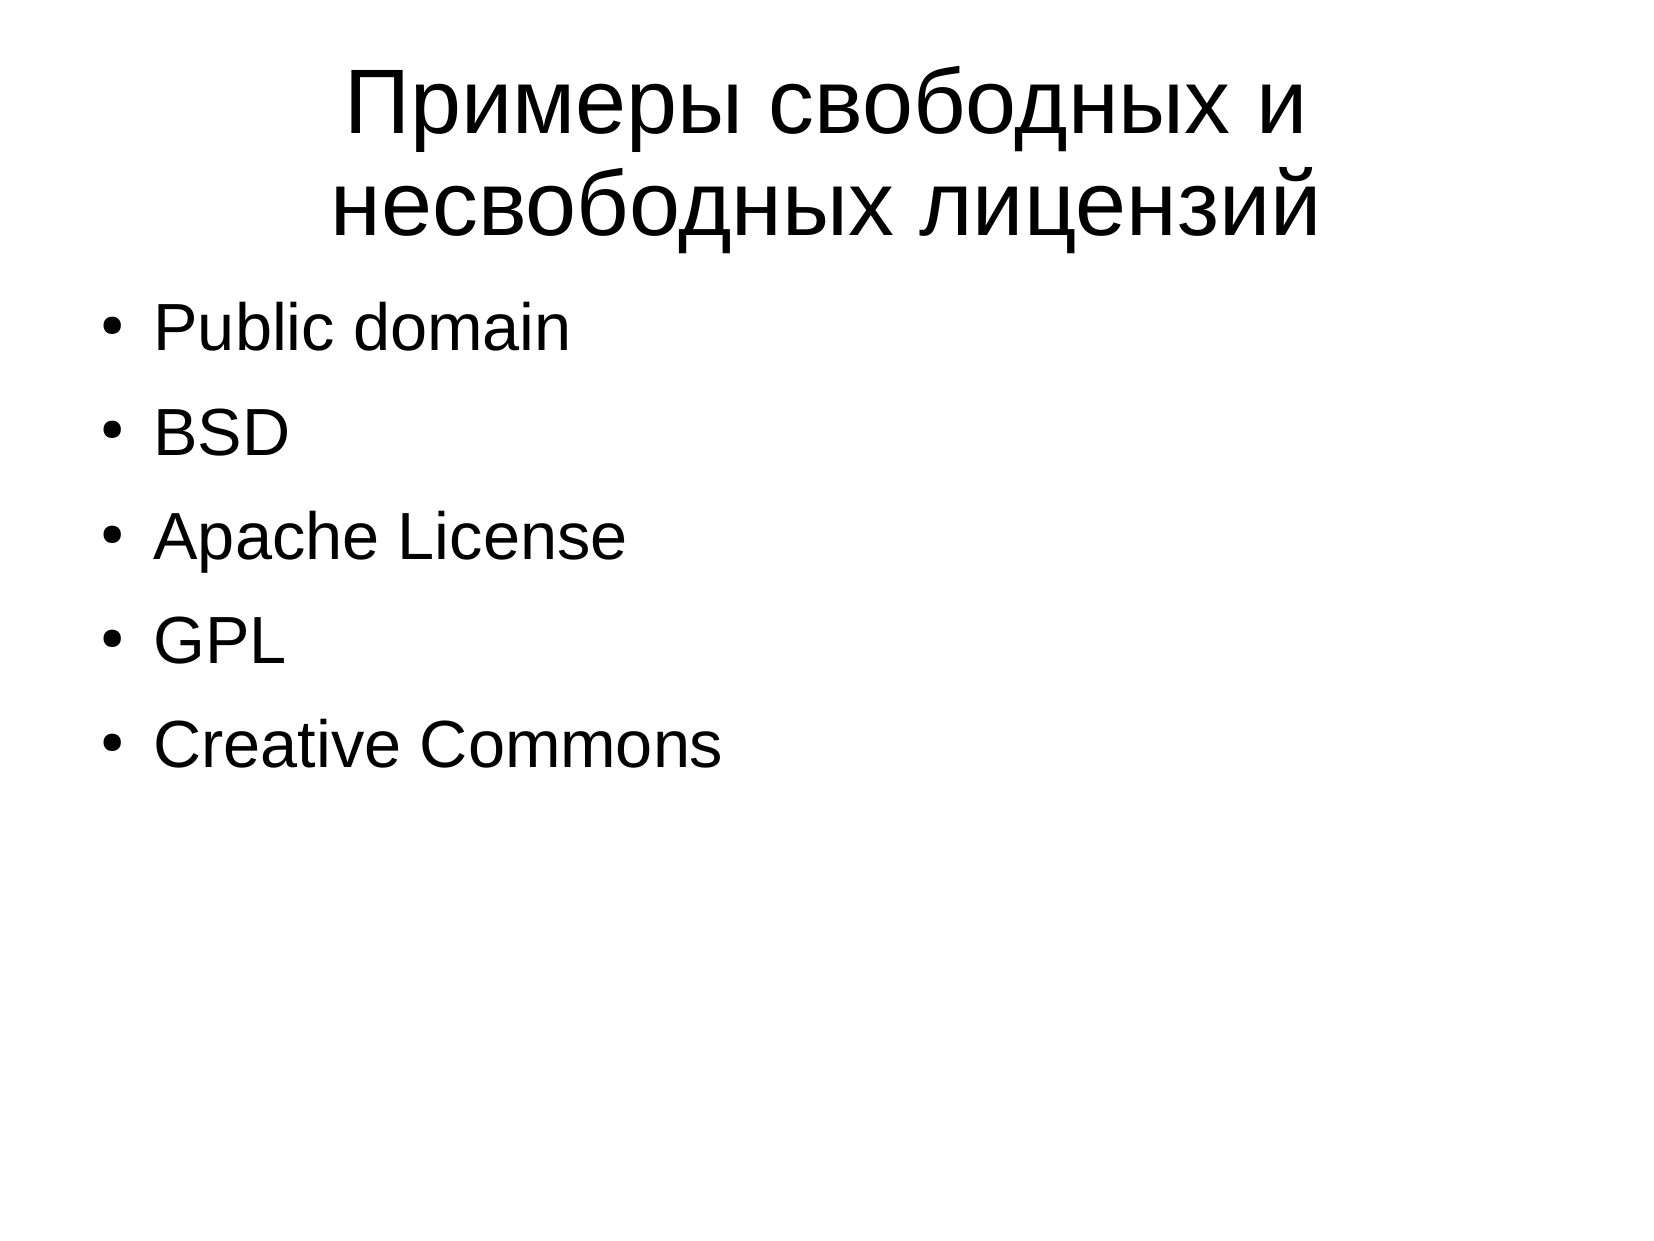

# Примеры свободных и несвободных лицензий
Public domain
BSD
Apache License
GPL
Creative Commons